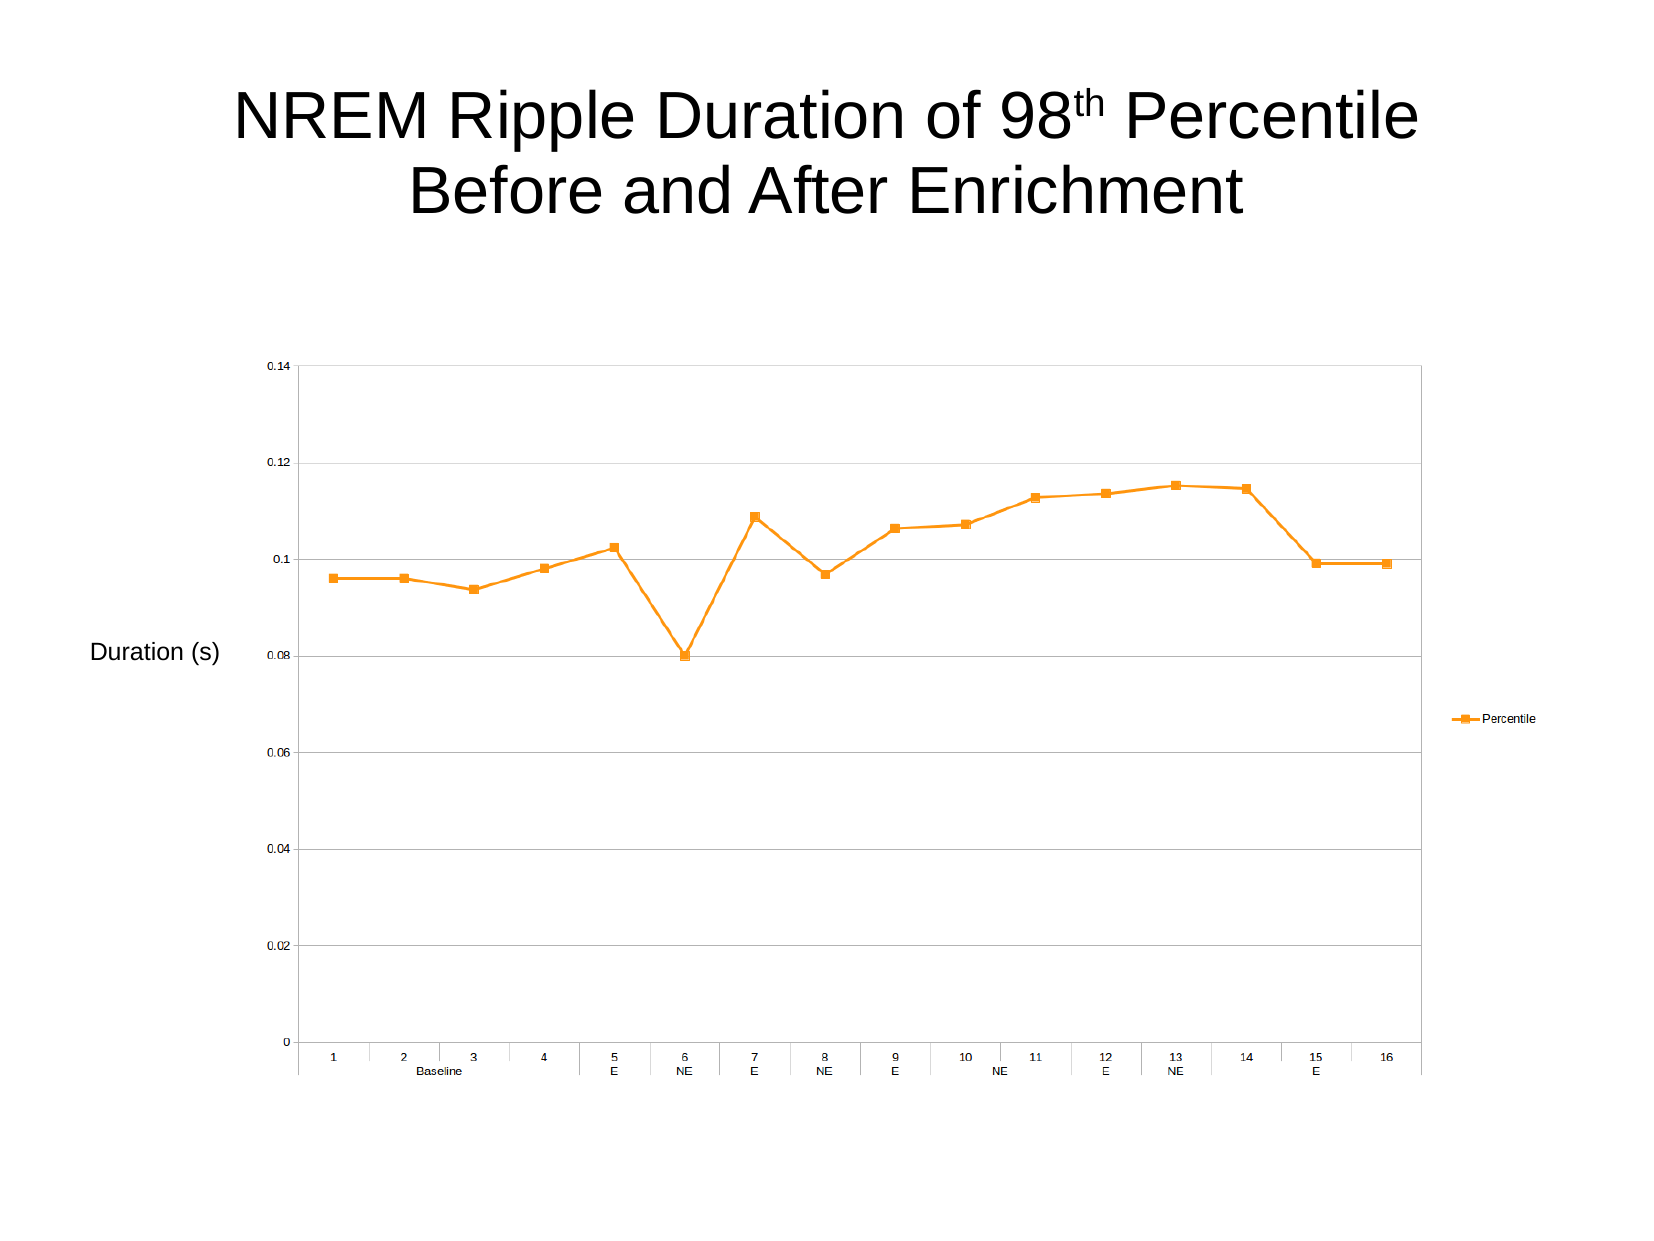

# NREM Ripple Duration of 98th Percentile Before and After Enrichment
Duration (s)